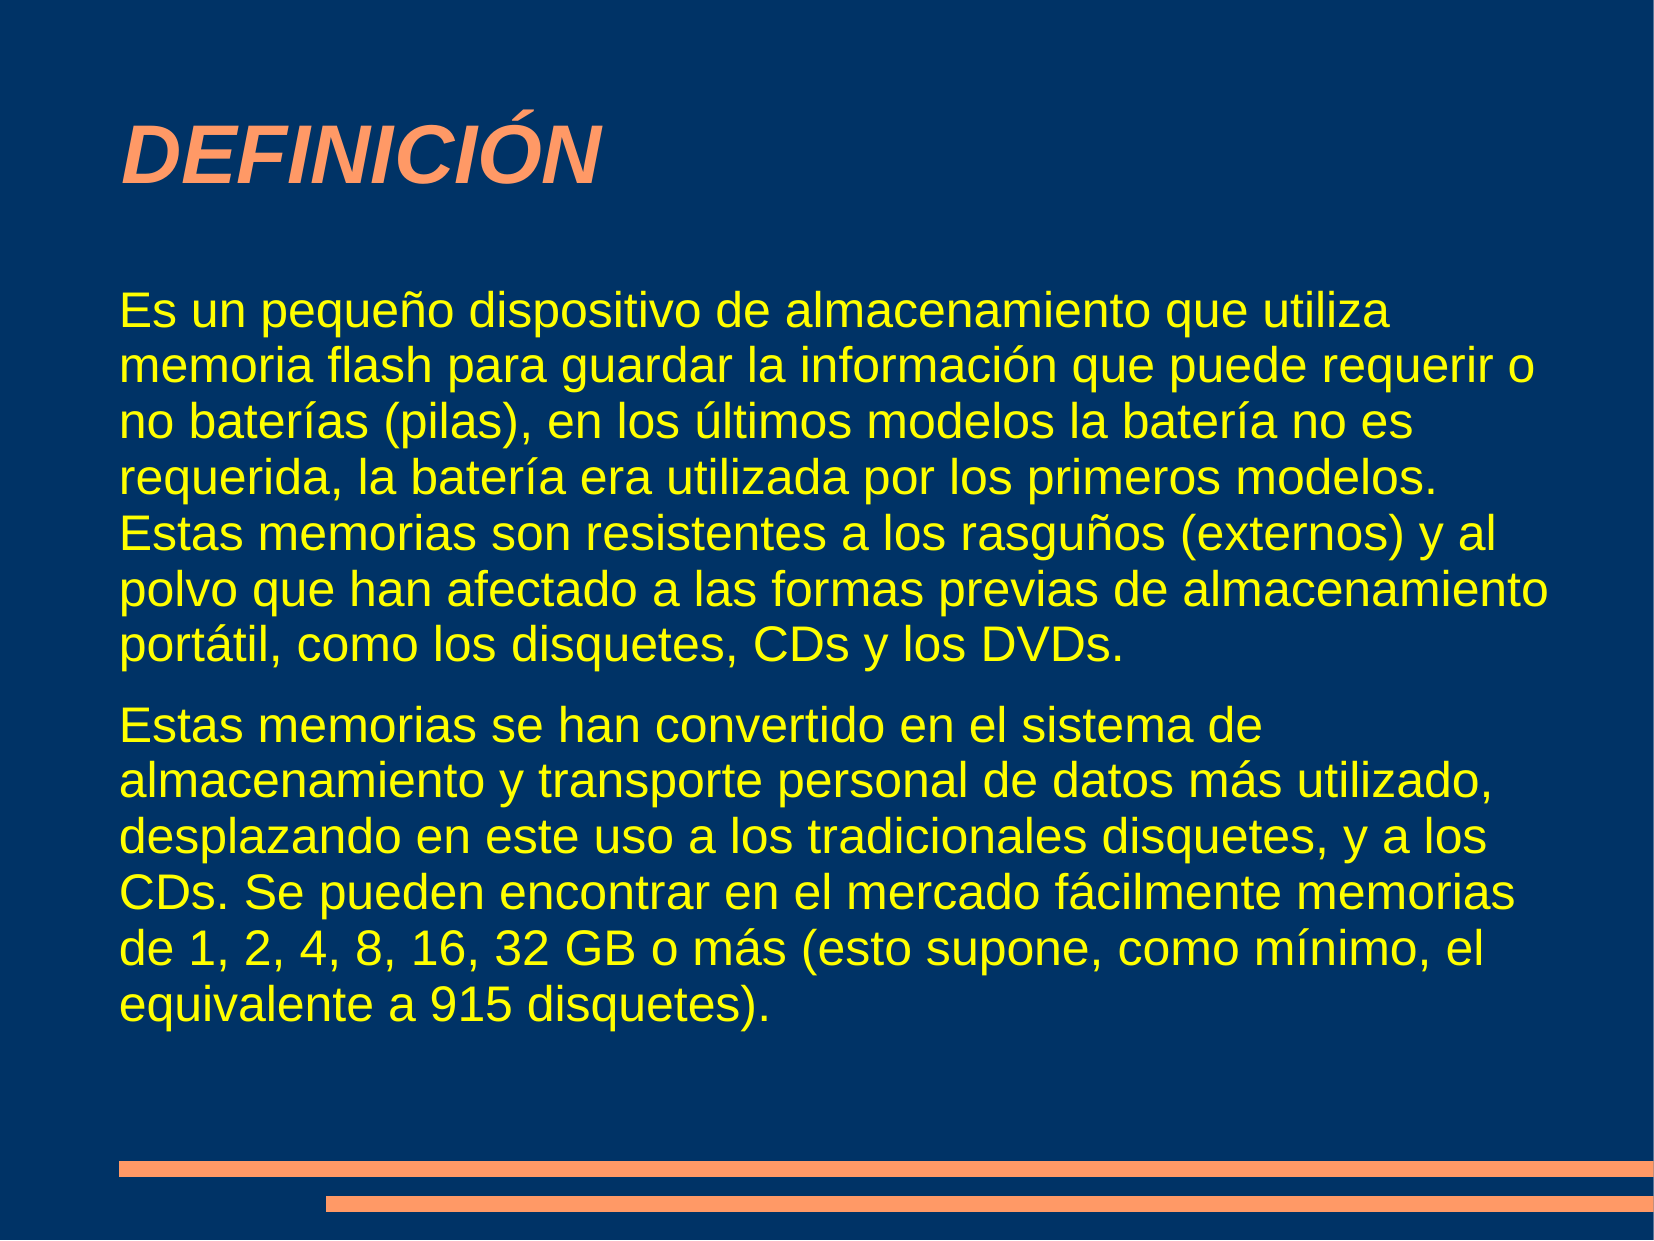

# DEFINICIÓN
Es un pequeño dispositivo de almacenamiento que utiliza memoria flash para guardar la información que puede requerir o no baterías (pilas), en los últimos modelos la batería no es requerida, la batería era utilizada por los primeros modelos. Estas memorias son resistentes a los rasguños (externos) y al polvo que han afectado a las formas previas de almacenamiento portátil, como los disquetes, CDs y los DVDs.
Estas memorias se han convertido en el sistema de almacenamiento y transporte personal de datos más utilizado, desplazando en este uso a los tradicionales disquetes, y a los CDs. Se pueden encontrar en el mercado fácilmente memorias de 1, 2, 4, 8, 16, 32 GB o más (esto supone, como mínimo, el equivalente a 915 disquetes).